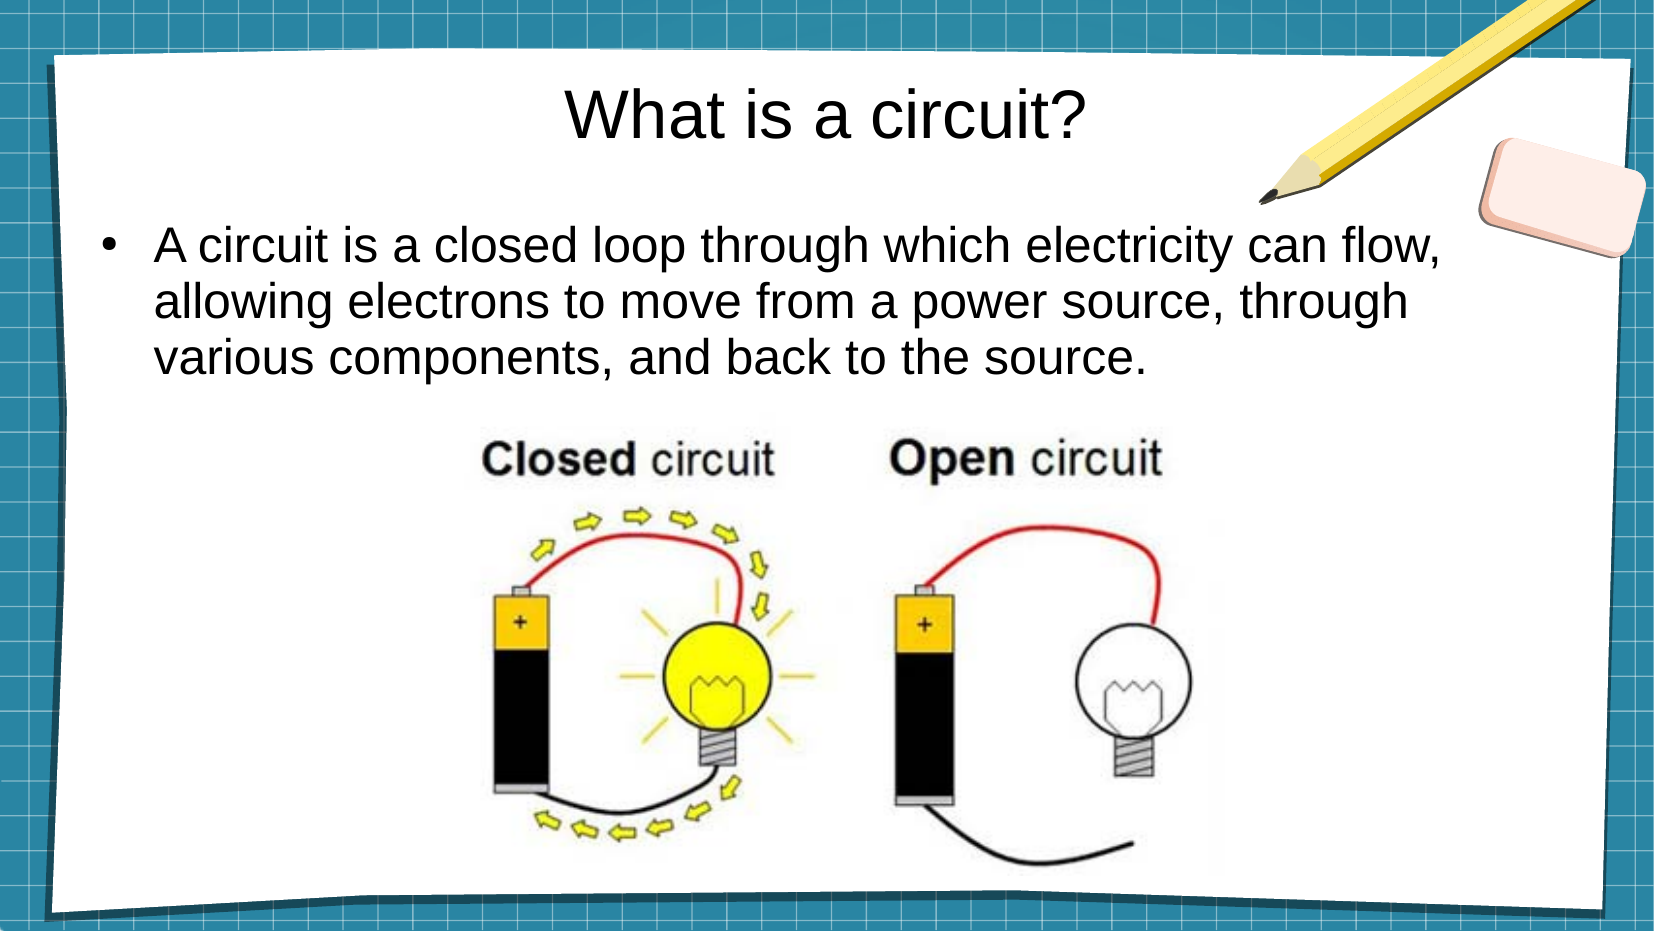

# What is a circuit?
A circuit is a closed loop through which electricity can flow, allowing electrons to move from a power source, through various components, and back to the source.